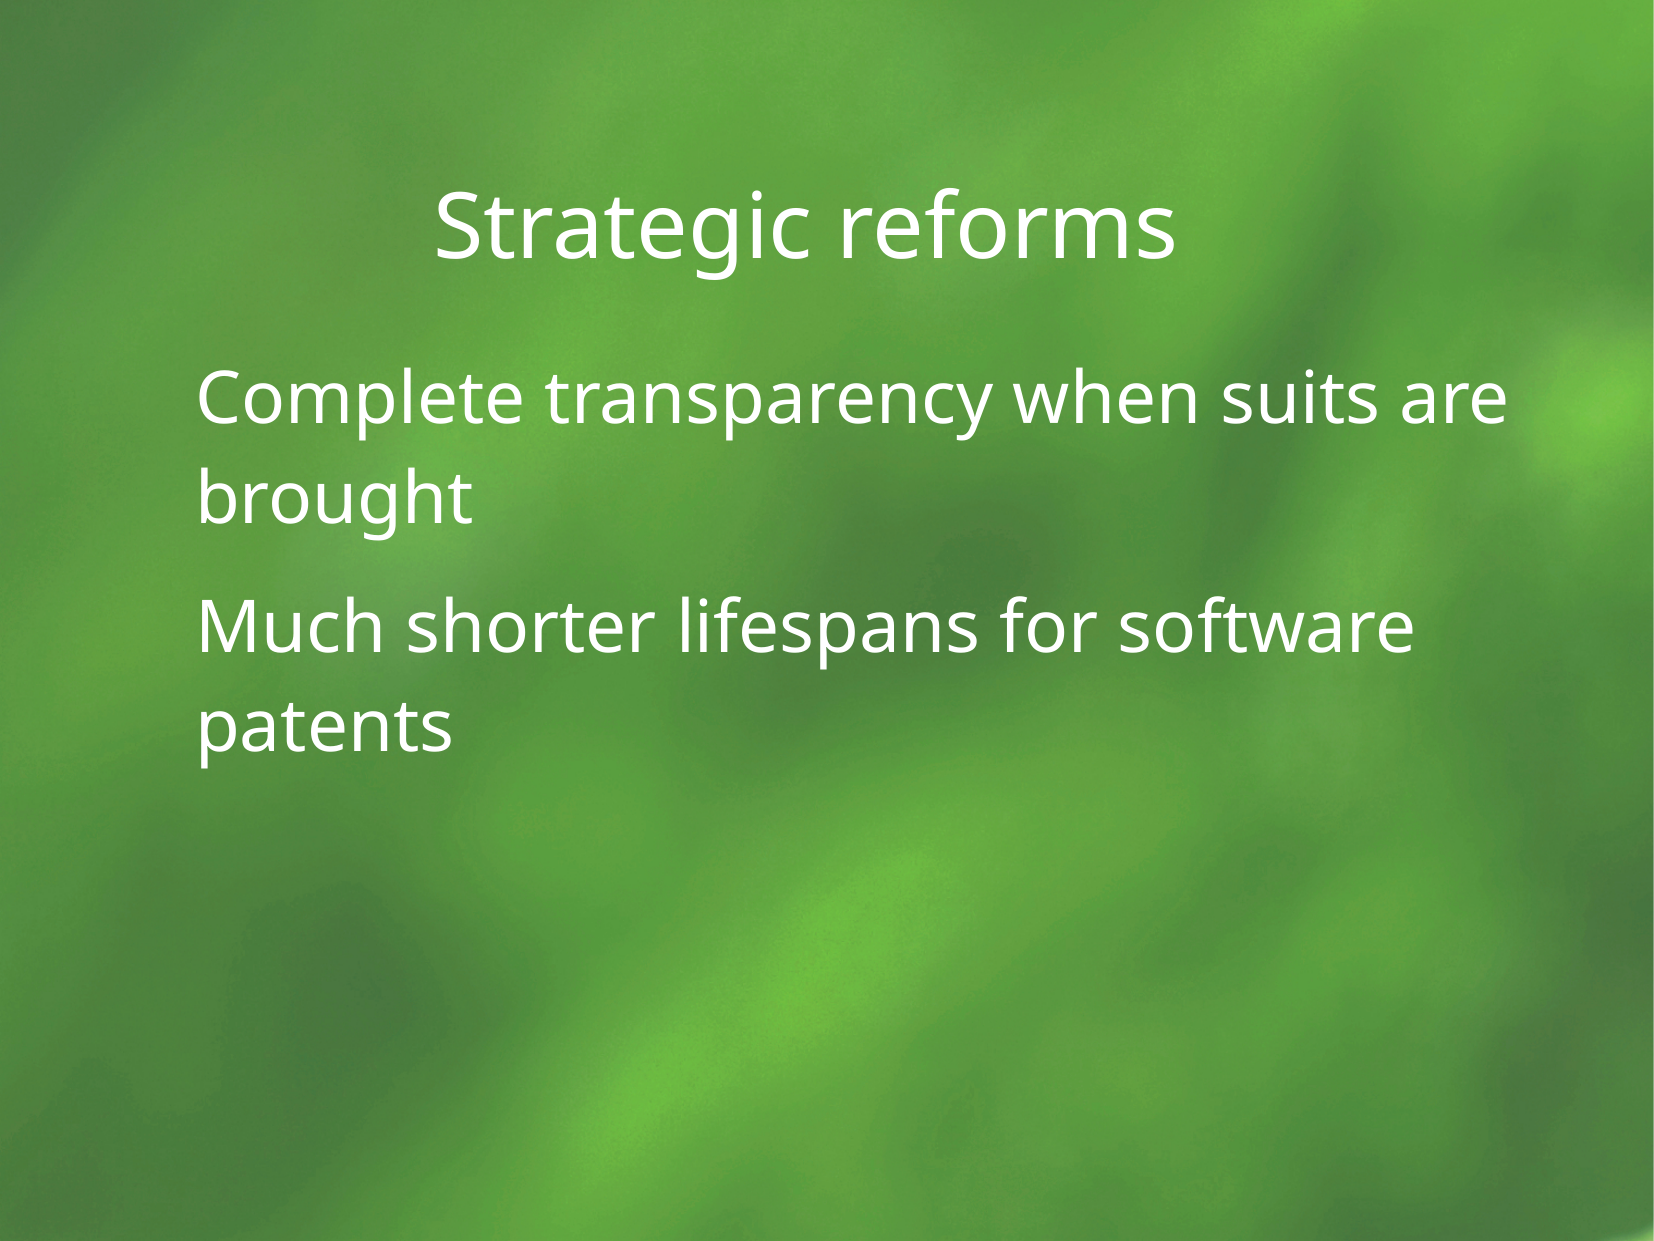

# Strategic reforms
Complete transparency when suits are brought
Much shorter lifespans for software patents